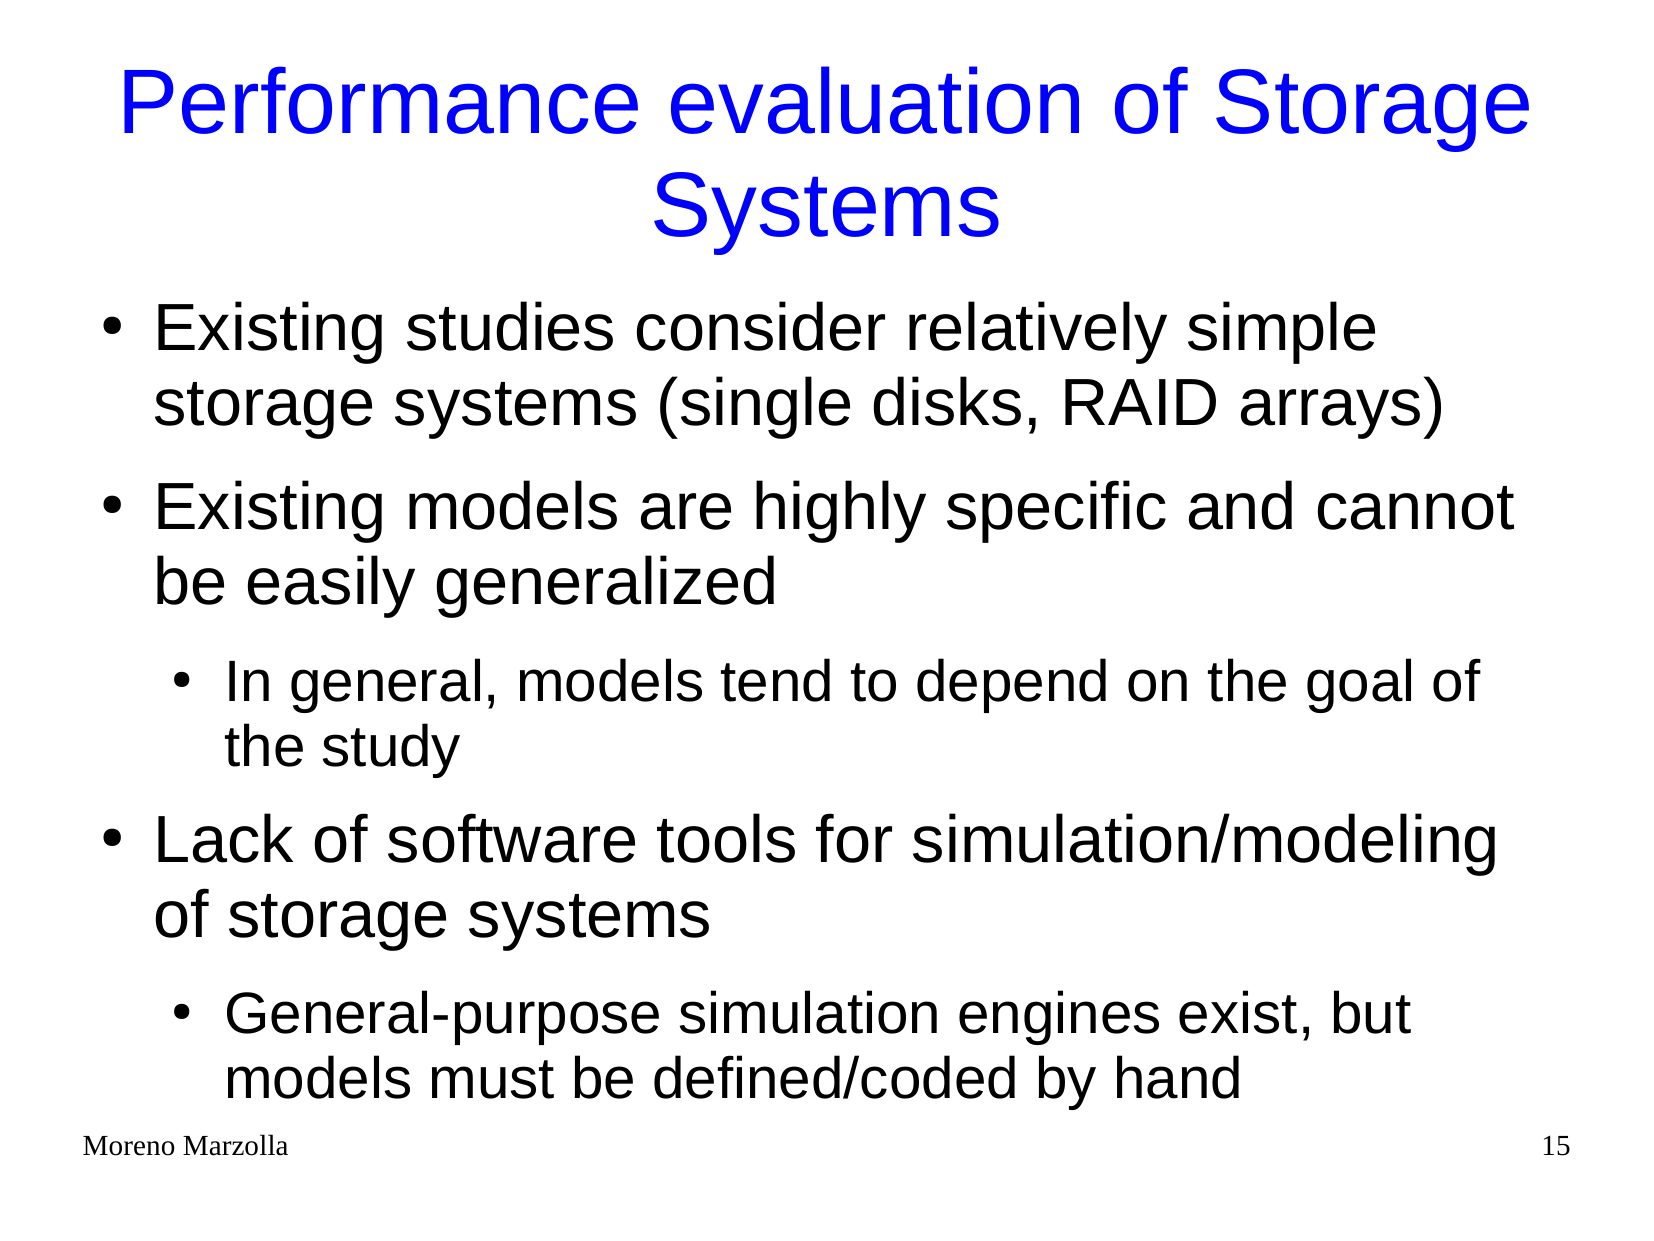

# Performance evaluation of Storage Systems
Existing studies consider relatively simple storage systems (single disks, RAID arrays)
Existing models are highly specific and cannot be easily generalized
In general, models tend to depend on the goal of the study
Lack of software tools for simulation/modeling of storage systems
General-purpose simulation engines exist, but models must be defined/coded by hand
Moreno Marzolla
15